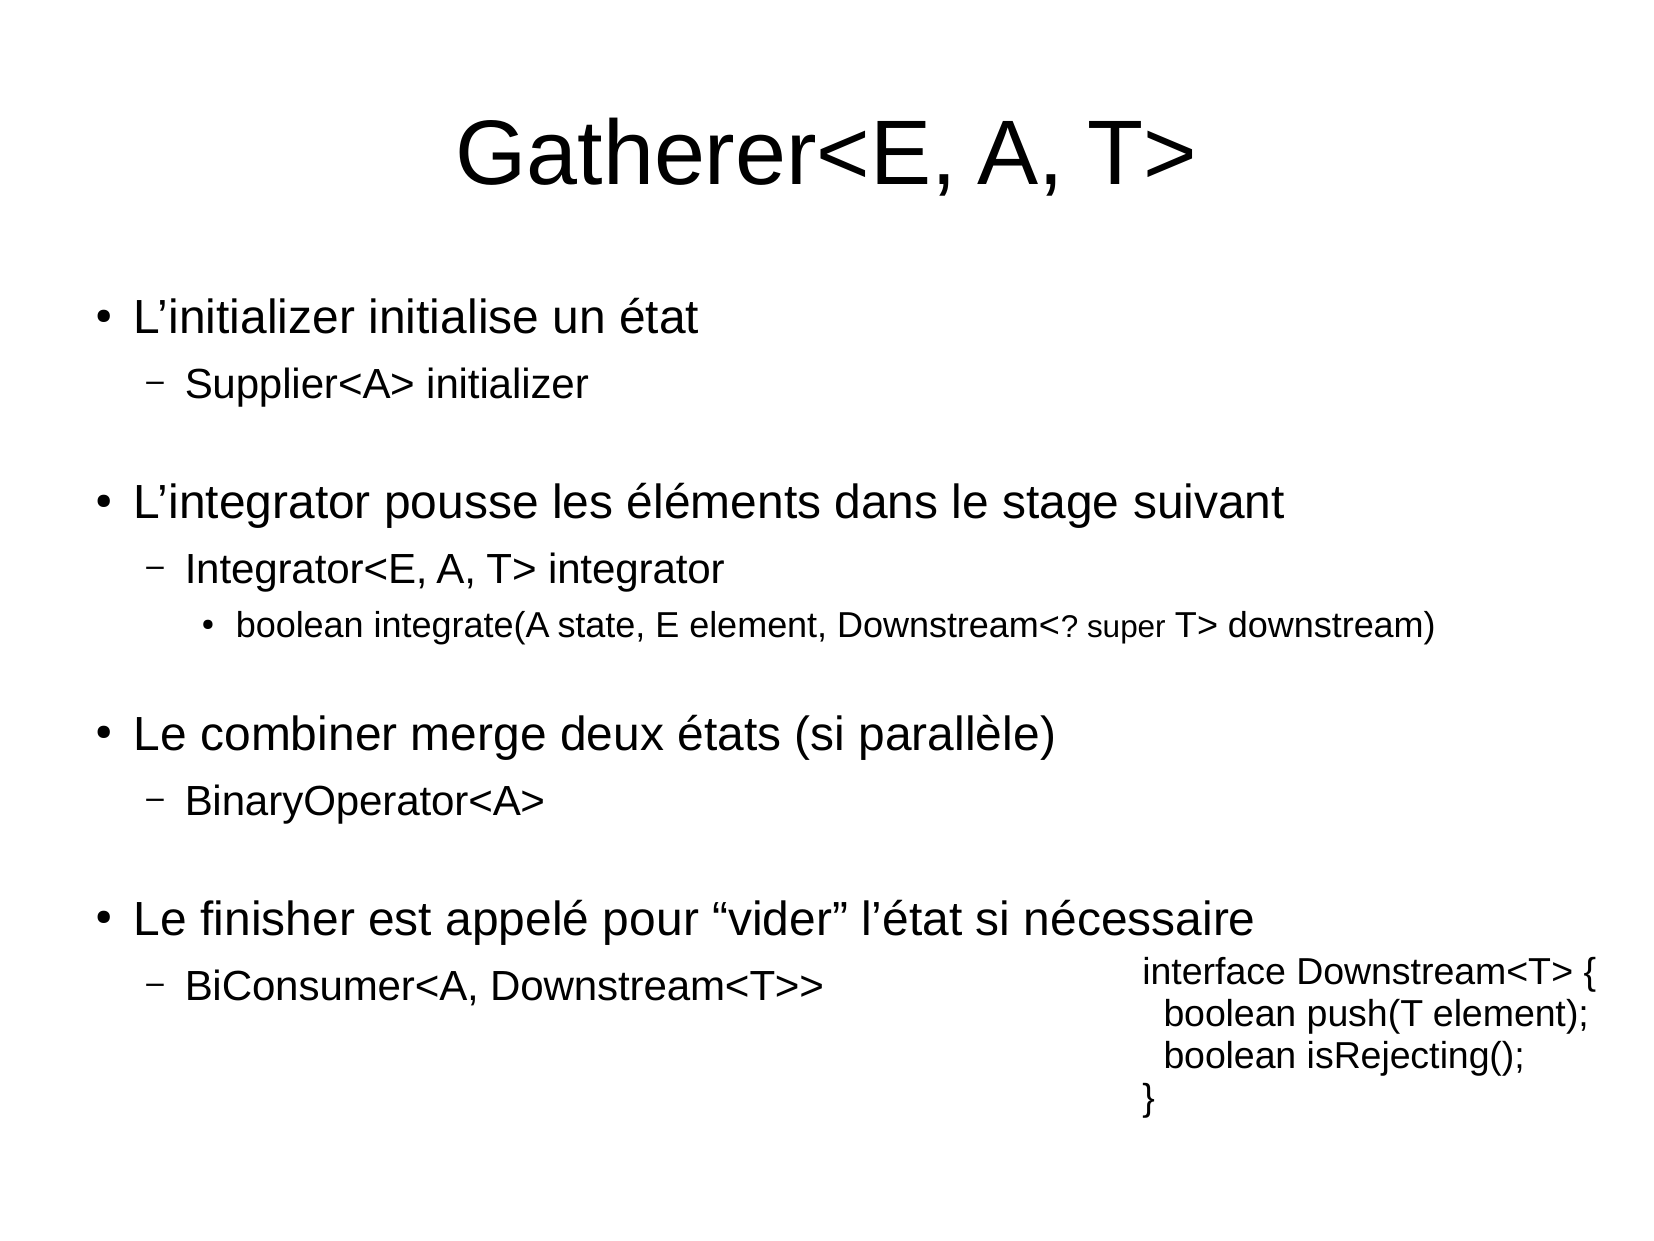

# Gatherer<E, A, T>
L’initializer initialise un état
Supplier<A> initializer
L’integrator pousse les éléments dans le stage suivant
Integrator<E, A, T> integrator
boolean integrate(A state, E element, Downstream<? super T> downstream)
Le combiner merge deux états (si parallèle)
BinaryOperator<A>
Le finisher est appelé pour “vider” l’état si nécessaire
BiConsumer<A, Downstream<T>>
interface Downstream<T> {
 boolean push(T element);
 boolean isRejecting();
}